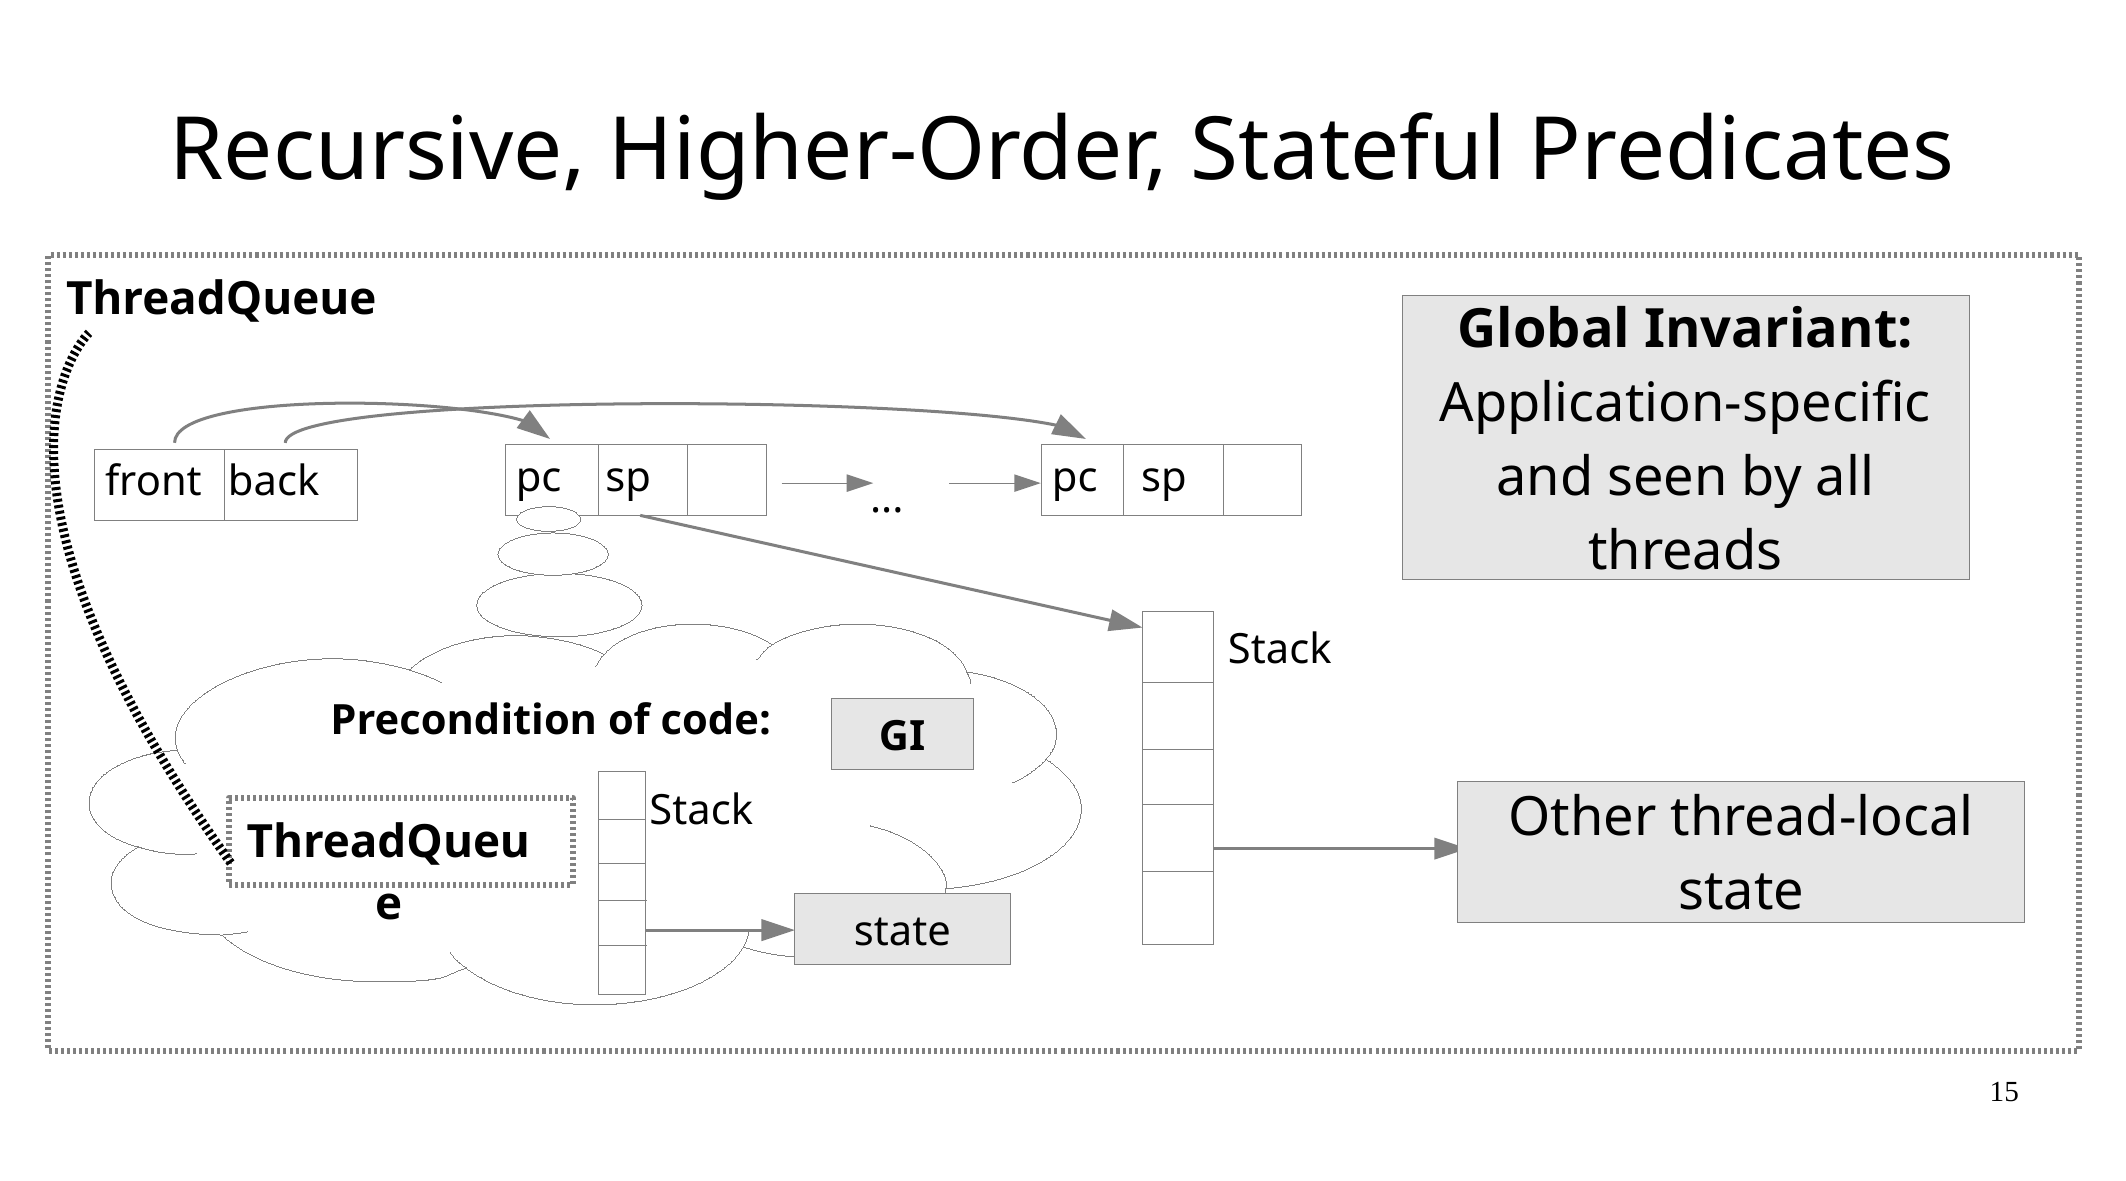

# Recursive, Higher-Order, Stateful Predicates
ThreadQueue
Global Invariant:
Application-specific and seen by all threads
pc
pc
sp
sp
front
back
...
Stack
Precondition of code:
GI
Stack
Other thread-local state
ThreadQueue
state
15